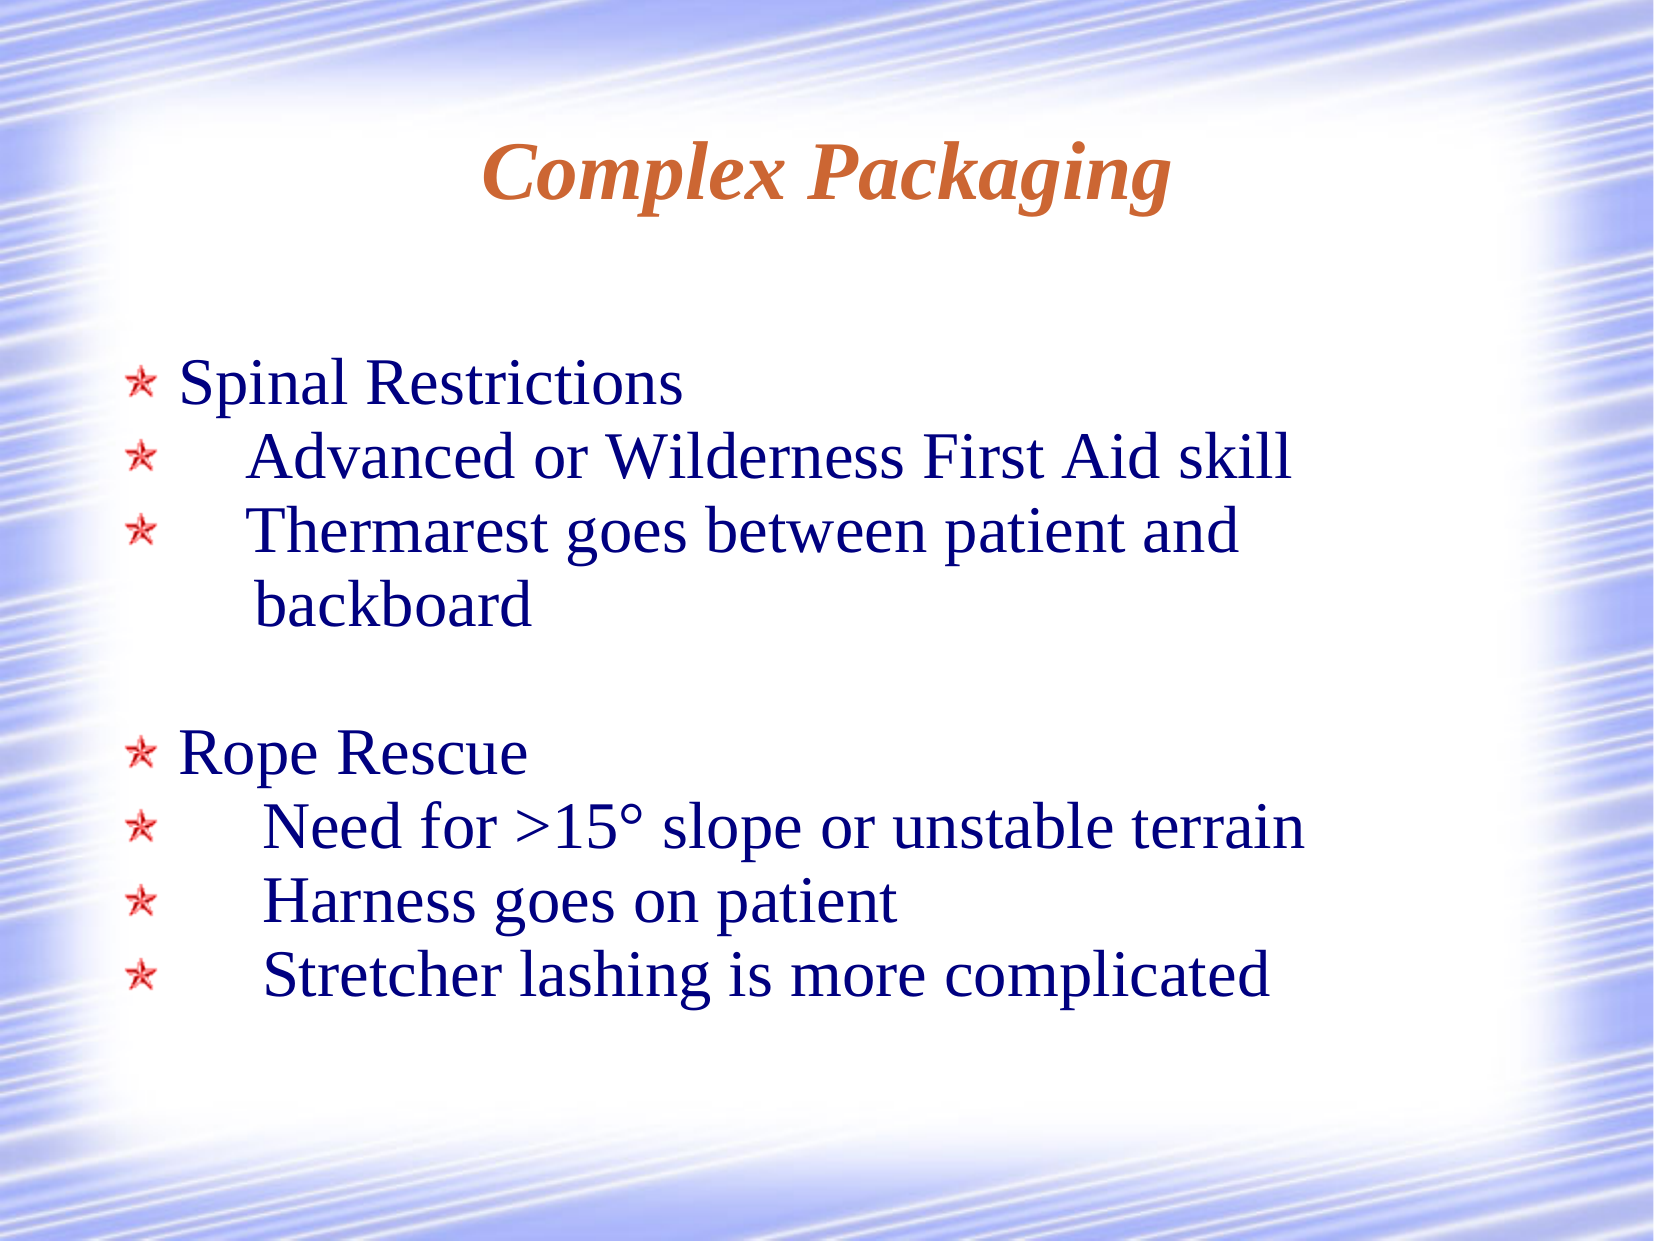

# Complex Packaging
 Spinal Restrictions
 Advanced or Wilderness First Aid skill
 Thermarest goes between patient and
 backboard
 Rope Rescue
 Need for >15° slope or unstable terrain
 Harness goes on patient
 Stretcher lashing is more complicated